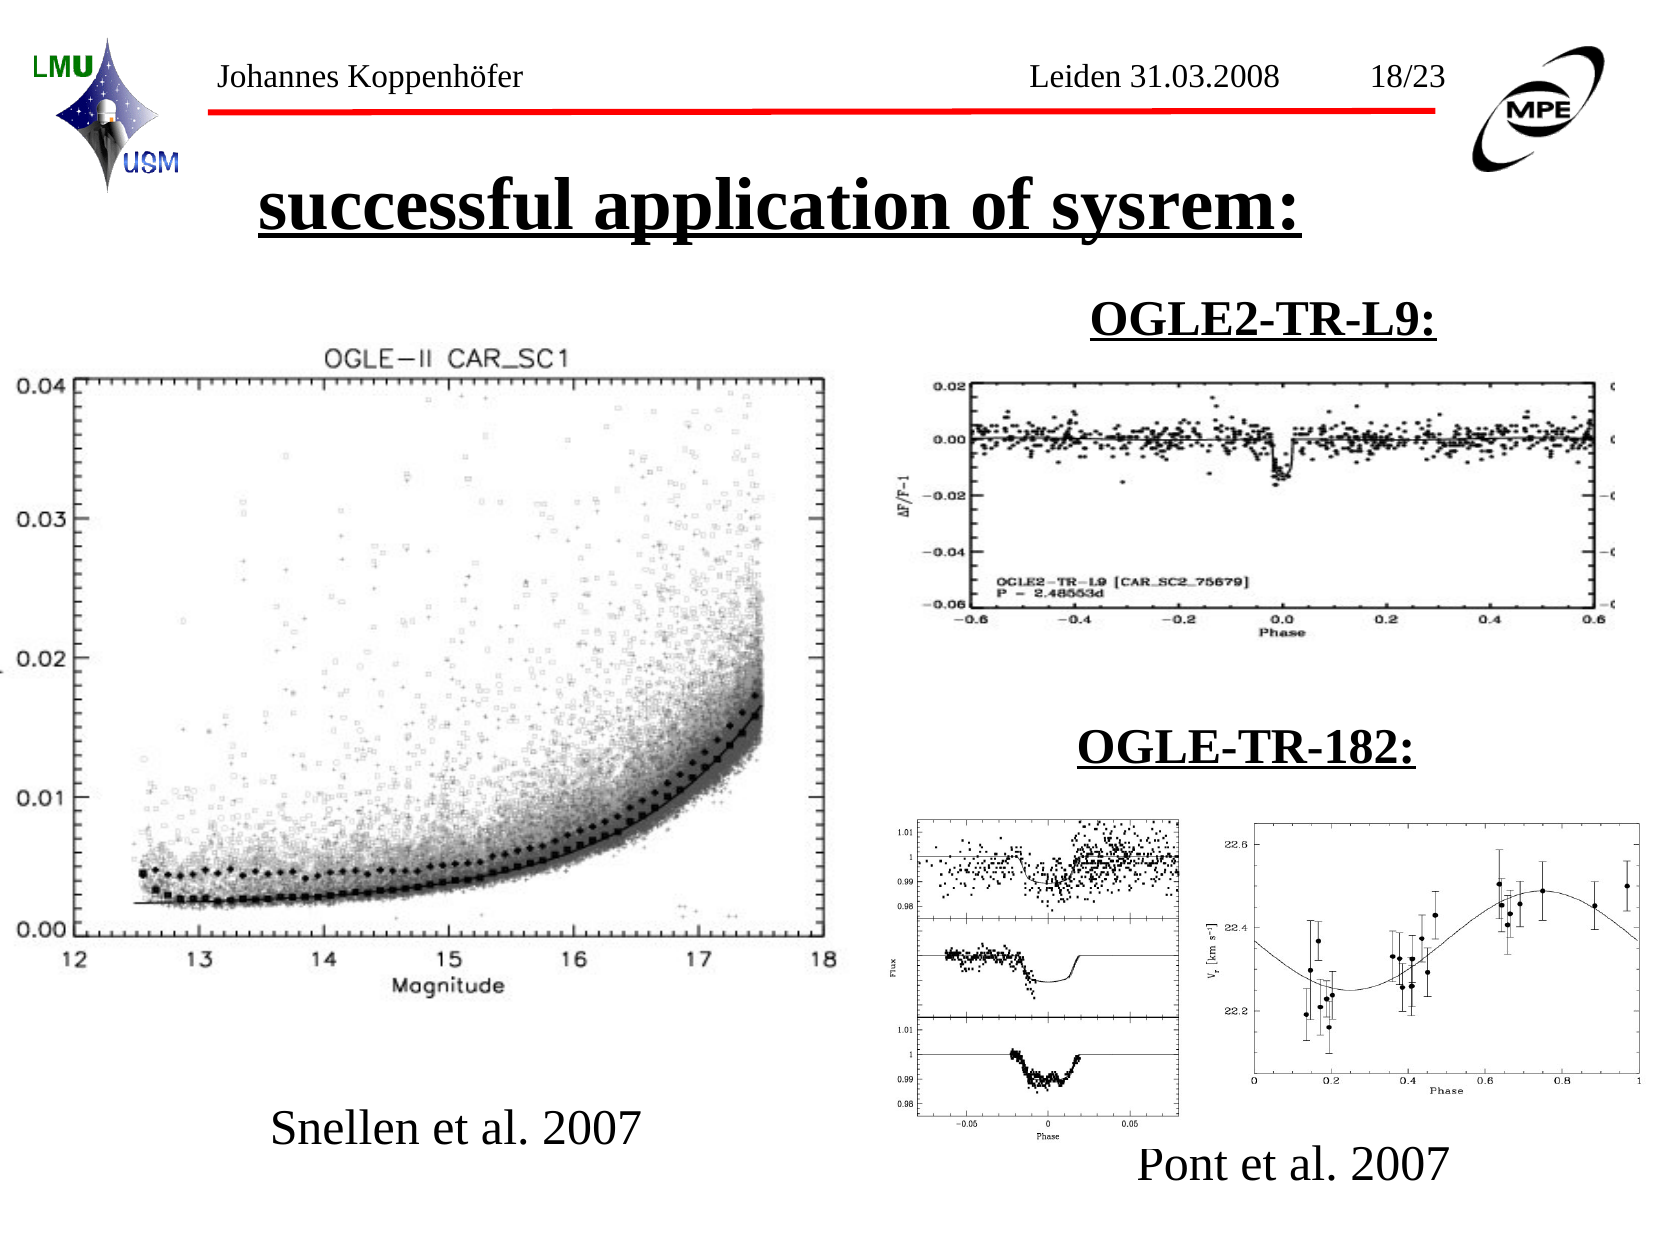

18/23
Johannes Koppenhöfer
Leiden 31.03.2008
successful application of sysrem:
OGLE2-TR-L9:
OGLE-TR-182:
Snellen et al. 2007
Pont et al. 2007